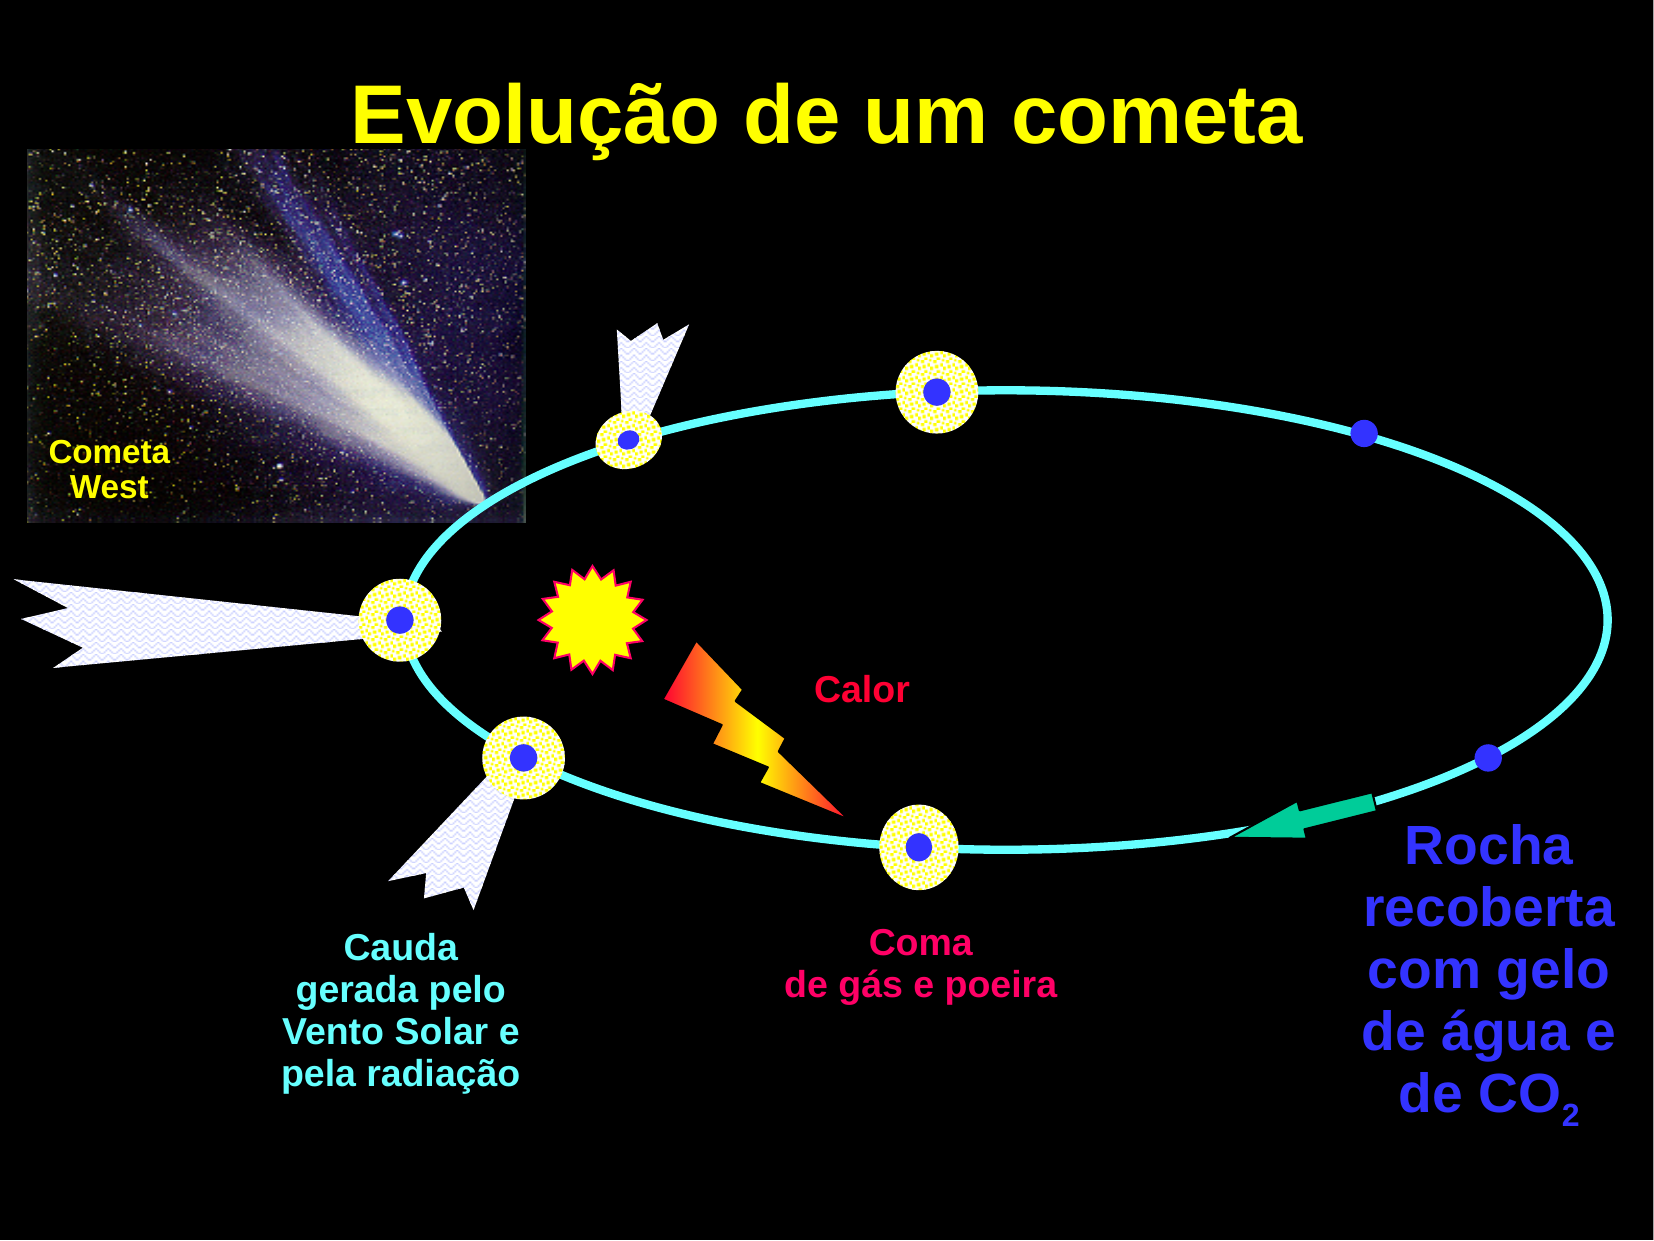

# Evolução de um cometa
Cometa West
Calor
Coma
de gás e poeira
Cauda
gerada pelo
Vento Solar e
pela radiação
Rocha
recoberta
com gelo
de água e
de CO2